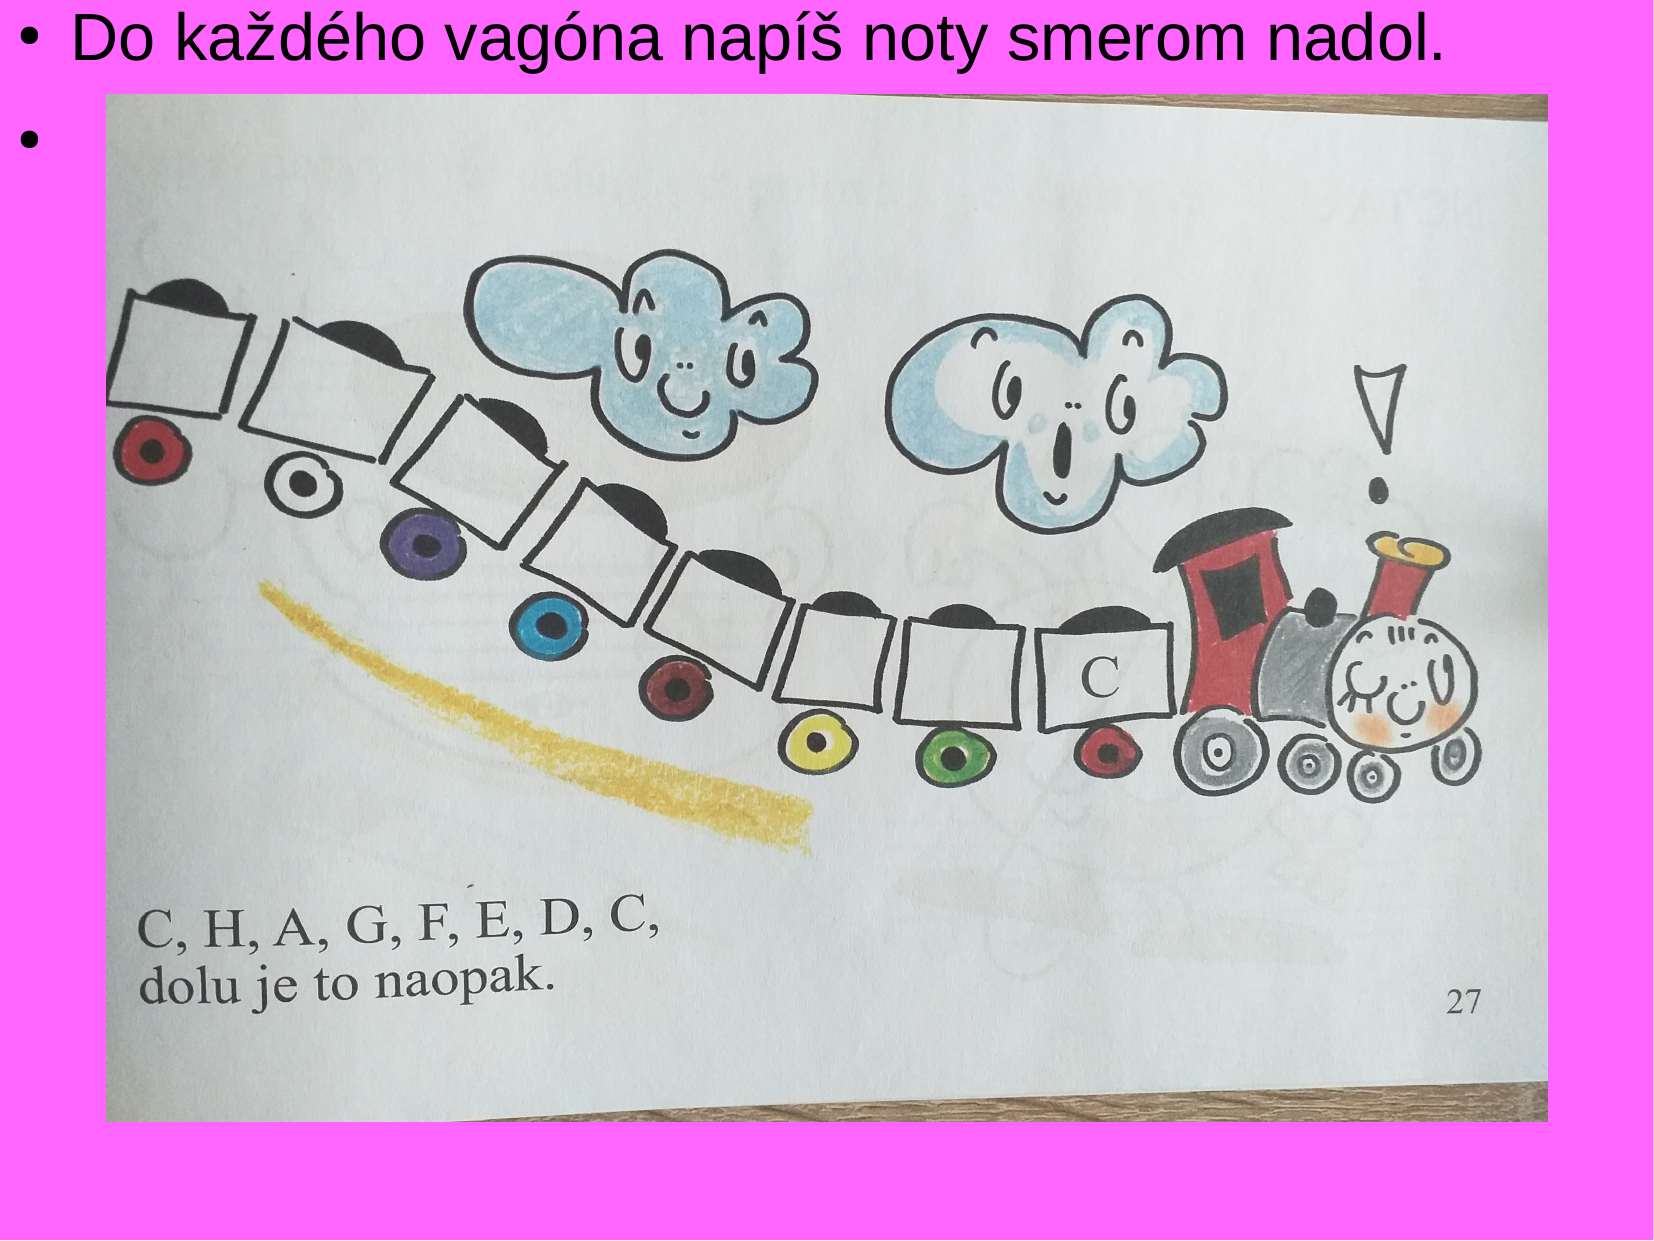

# Do každého vagóna napíš noty smerom nadol.